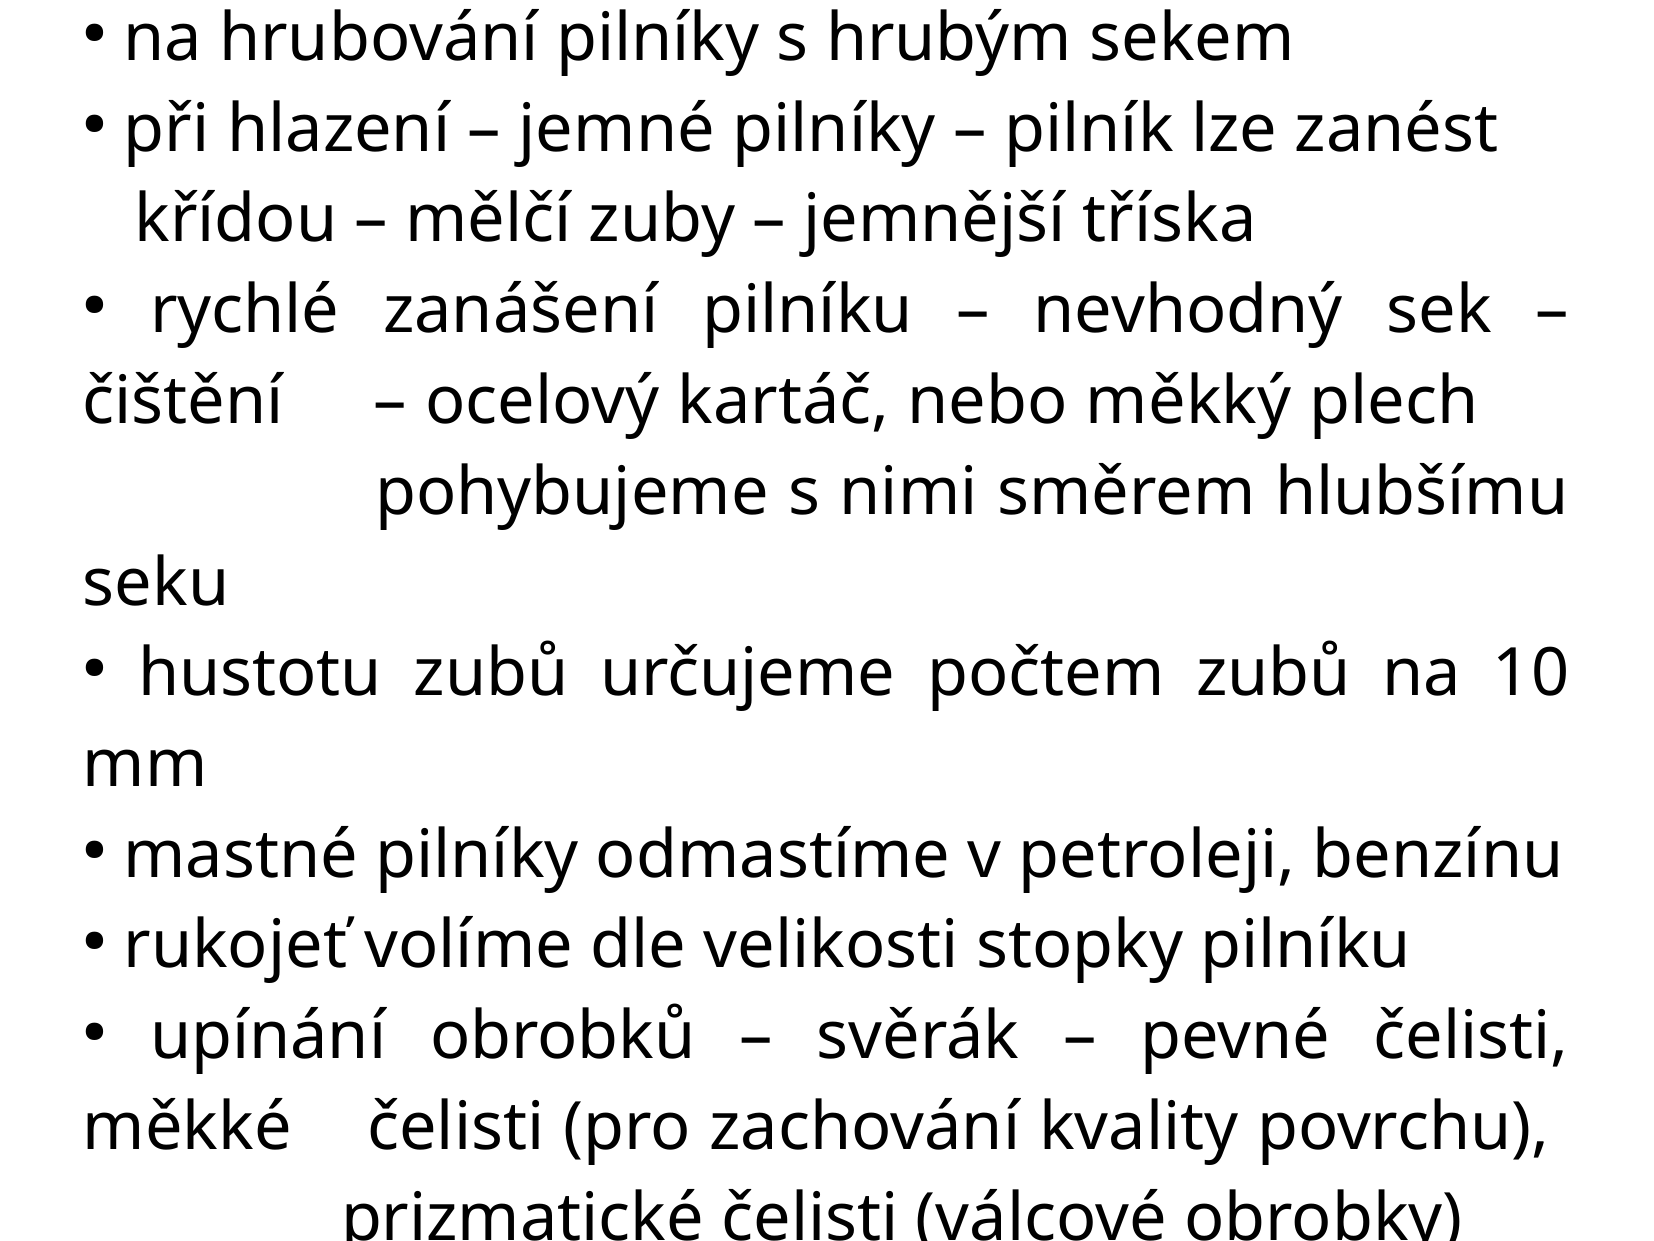

# Technologie pilování
 na hrubování pilníky s hrubým sekem
 při hlazení – jemné pilníky – pilník lze zanést křídou – mělčí zuby – jemnější tříska
 rychlé zanášení pilníku – nevhodný sek – čištění – ocelový kartáč, nebo měkký plech pohybujeme s nimi směrem hlubšímu seku
 hustotu zubů určujeme počtem zubů na 10 mm
 mastné pilníky odmastíme v petroleji, benzínu
 rukojeť volíme dle velikosti stopky pilníku
 upínání obrobků – svěrák – pevné čelisti, měkké čelisti (pro zachování kvality povrchu), prizmatické čelisti (válcové obrobky)